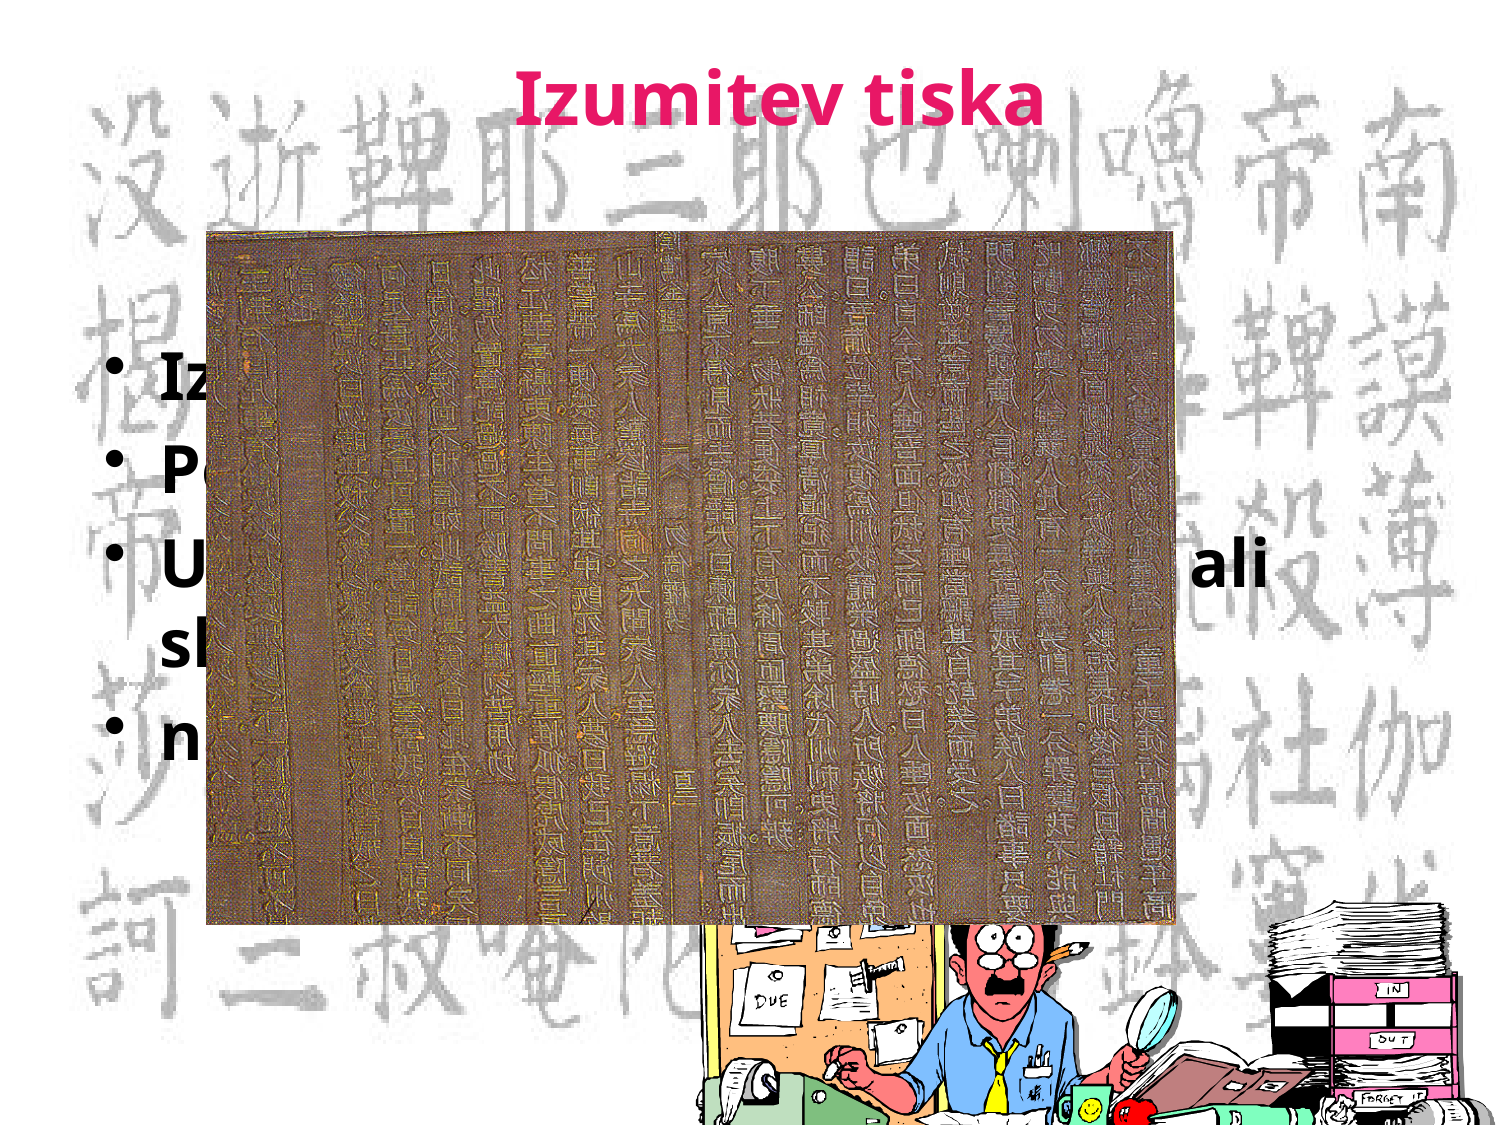

Izumitev tiska
# Izumijo ga japonci in kitajci
Postopek knjižno tiskanje
Uporabljali so lesene, glinaste ali slonokoščene bloke
namazali so jih s črnilom